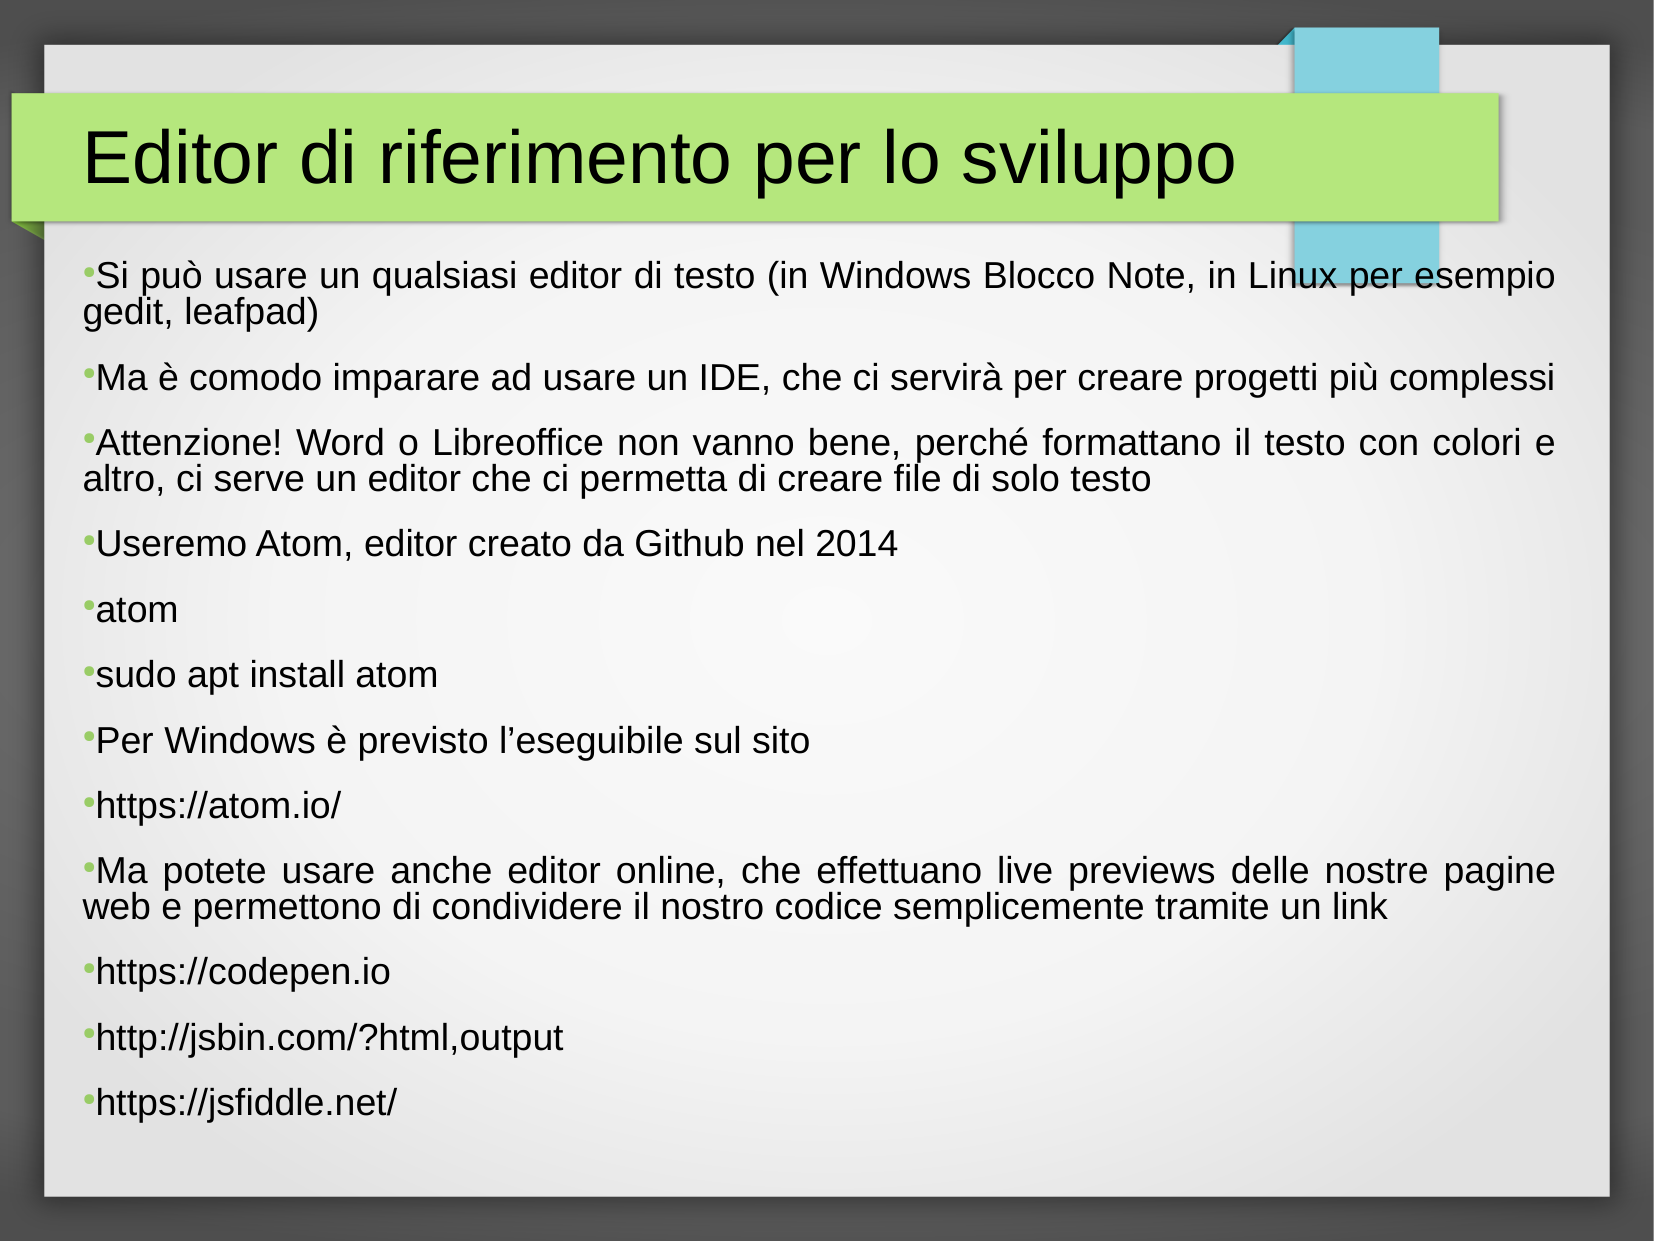

# Editor di riferimento per lo sviluppo
Si può usare un qualsiasi editor di testo (in Windows Blocco Note, in Linux per esempio gedit, leafpad)
Ma è comodo imparare ad usare un IDE, che ci servirà per creare progetti più complessi
Attenzione! Word o Libreoffice non vanno bene, perché formattano il testo con colori e altro, ci serve un editor che ci permetta di creare file di solo testo
Useremo Atom, editor creato da Github nel 2014
atom
sudo apt install atom
Per Windows è previsto l’eseguibile sul sito
https://atom.io/
Ma potete usare anche editor online, che effettuano live previews delle nostre pagine web e permettono di condividere il nostro codice semplicemente tramite un link
https://codepen.io
http://jsbin.com/?html,output
https://jsfiddle.net/